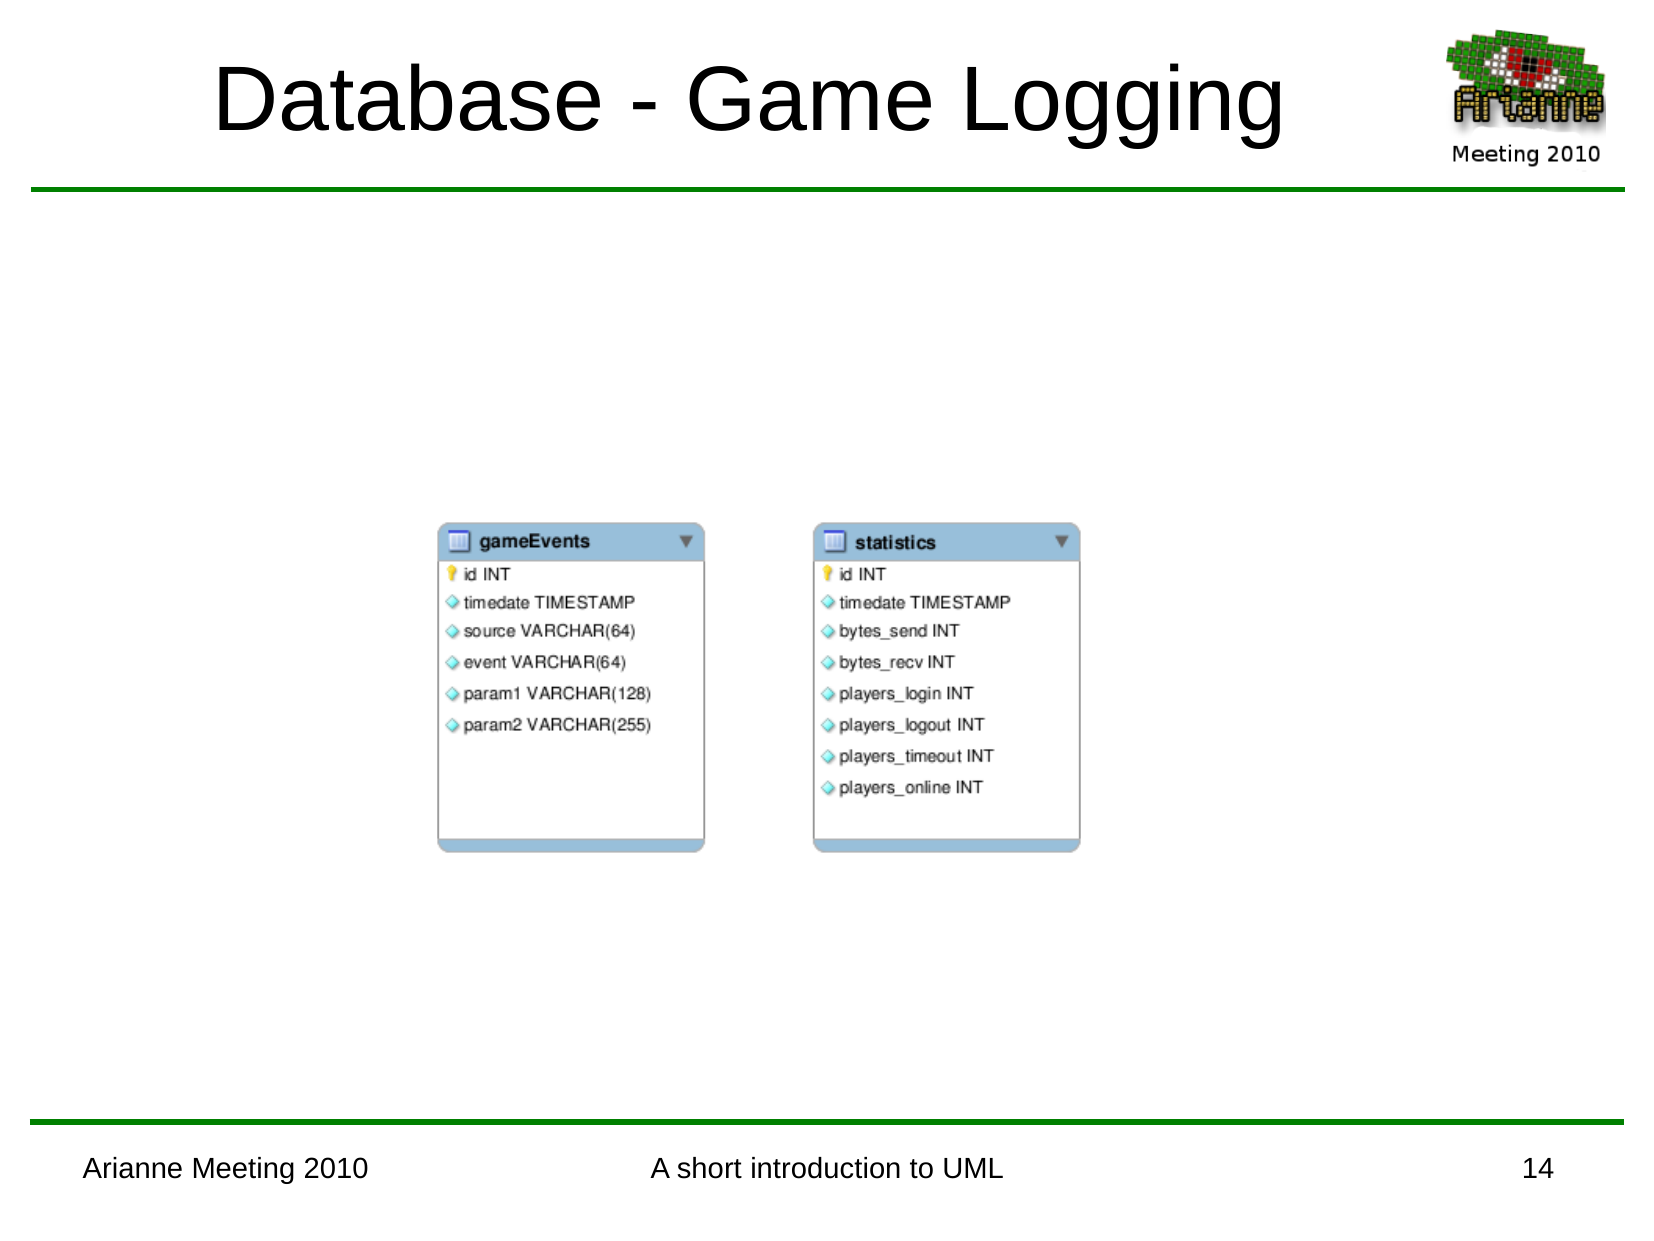

# Database - Game Logging
2010-03-13
A short introduction to UML
14